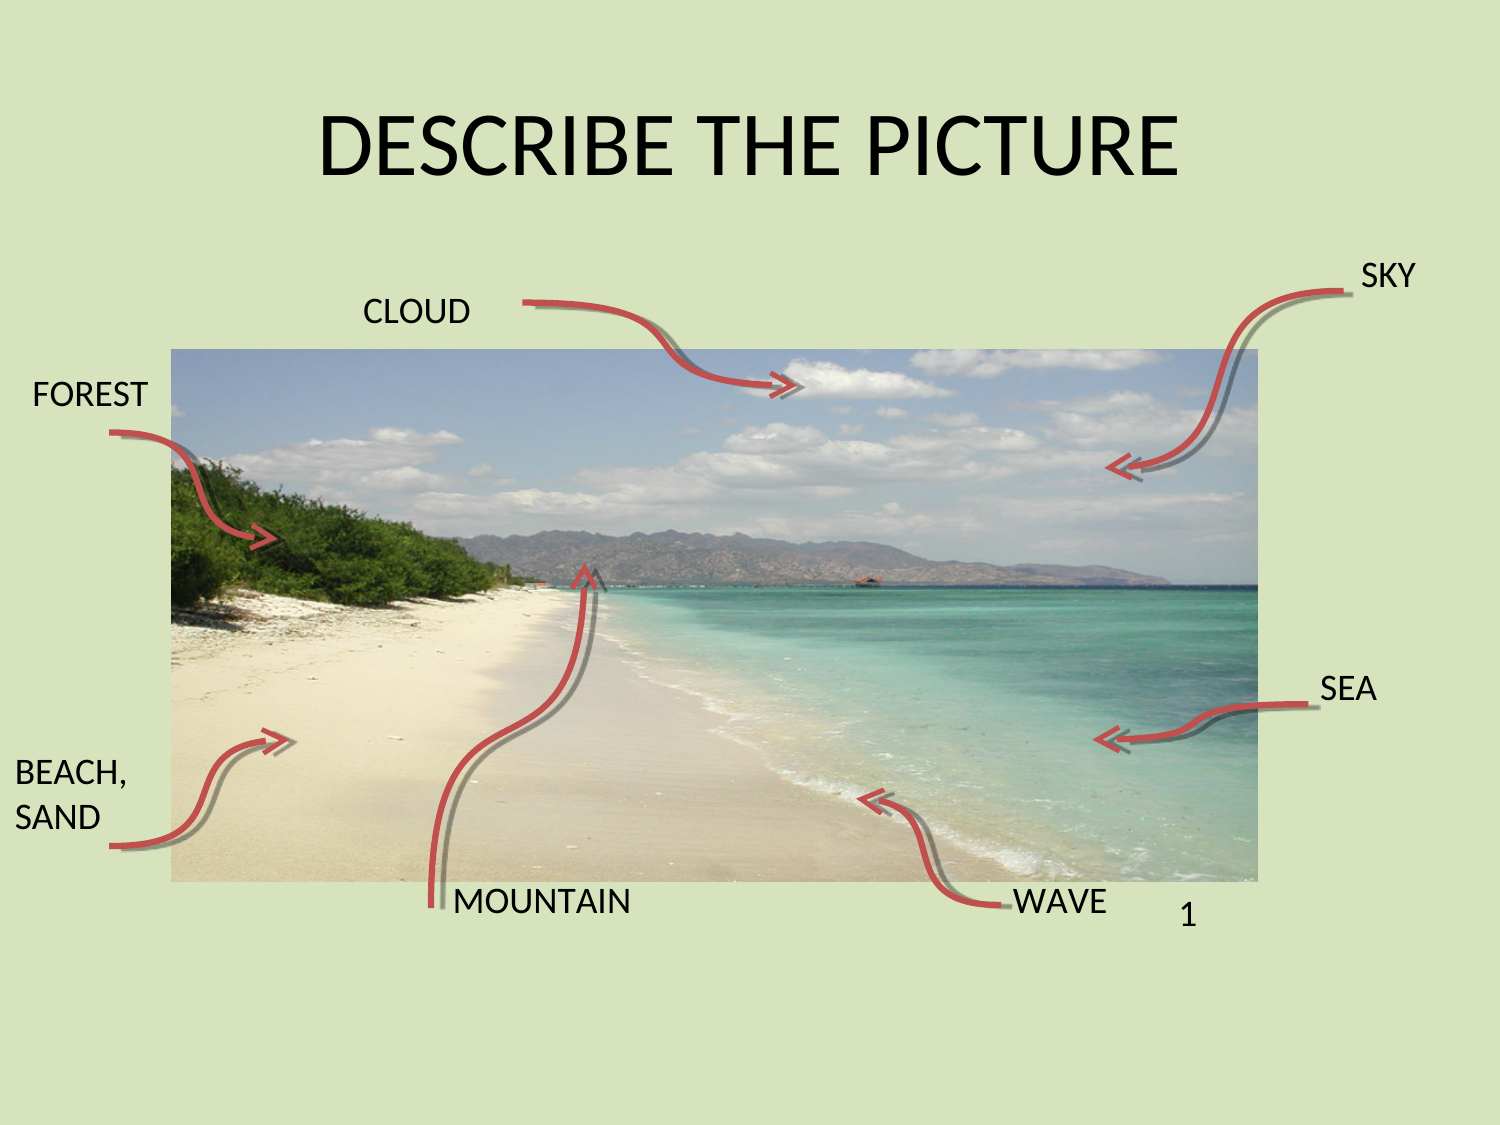

# DESCRIBE THE PICTURE
SKY
CLOUD
FOREST
SEA
BEACH, SAND
MOUNTAIN
WAVE
1